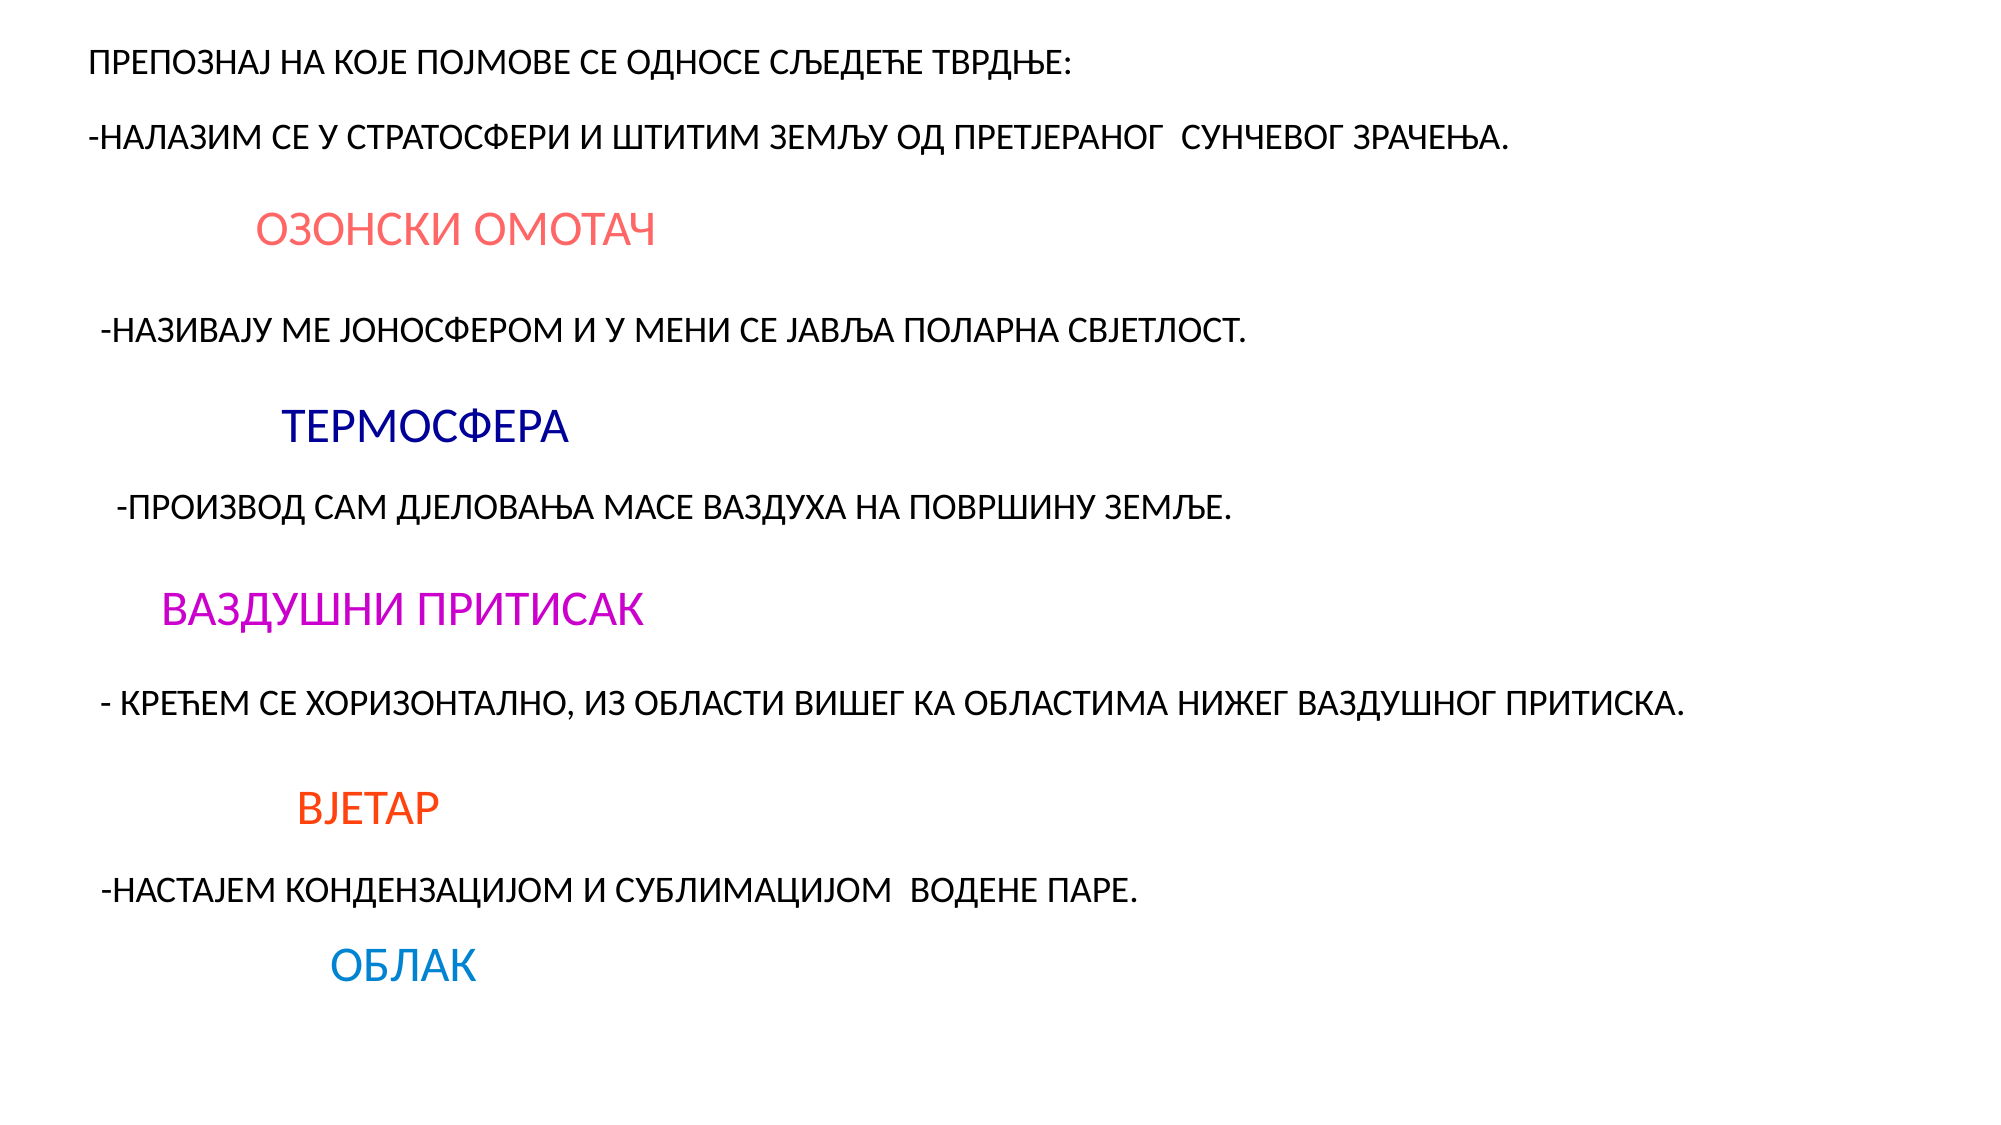

ПРЕПОЗНАЈ НА КОЈЕ ПОЈМОВЕ СЕ ОДНОСЕ СЉЕДЕЋЕ ТВРДЊЕ:
-НАЛАЗИМ СЕ У СТРАТОСФЕРИ И ШТИТИМ ЗЕМЉУ ОД ПРЕТЈЕРАНОГ  СУНЧЕВОГ ЗРАЧЕЊА.
ОЗОНСКИ ОМОТАЧ
-НАЗИВАЈУ МЕ ЈОНОСФЕРОМ И У МЕНИ СЕ ЈАВЉА ПОЛАРНА СВЈЕТЛОСТ.
ТЕРМОСФЕРА
-ПРОИЗВОД САМ ДЈЕЛОВАЊА МАСЕ ВАЗДУХА НА ПОВРШИНУ ЗЕМЉЕ.
ВАЗДУШНИ ПРИТИСАК
- КРЕЋЕМ СЕ ХОРИЗОНТАЛНО, ИЗ ОБЛАСТИ ВИШЕГ КА ОБЛАСТИМА НИЖЕГ ВАЗДУШНОГ ПРИТИСКА.
ВЈЕТАР
-НАСТАЈЕМ КОНДЕНЗАЦИЈОМ И СУБЛИМАЦИЈОМ  ВОДЕНЕ ПАРЕ.
ОБЛАК